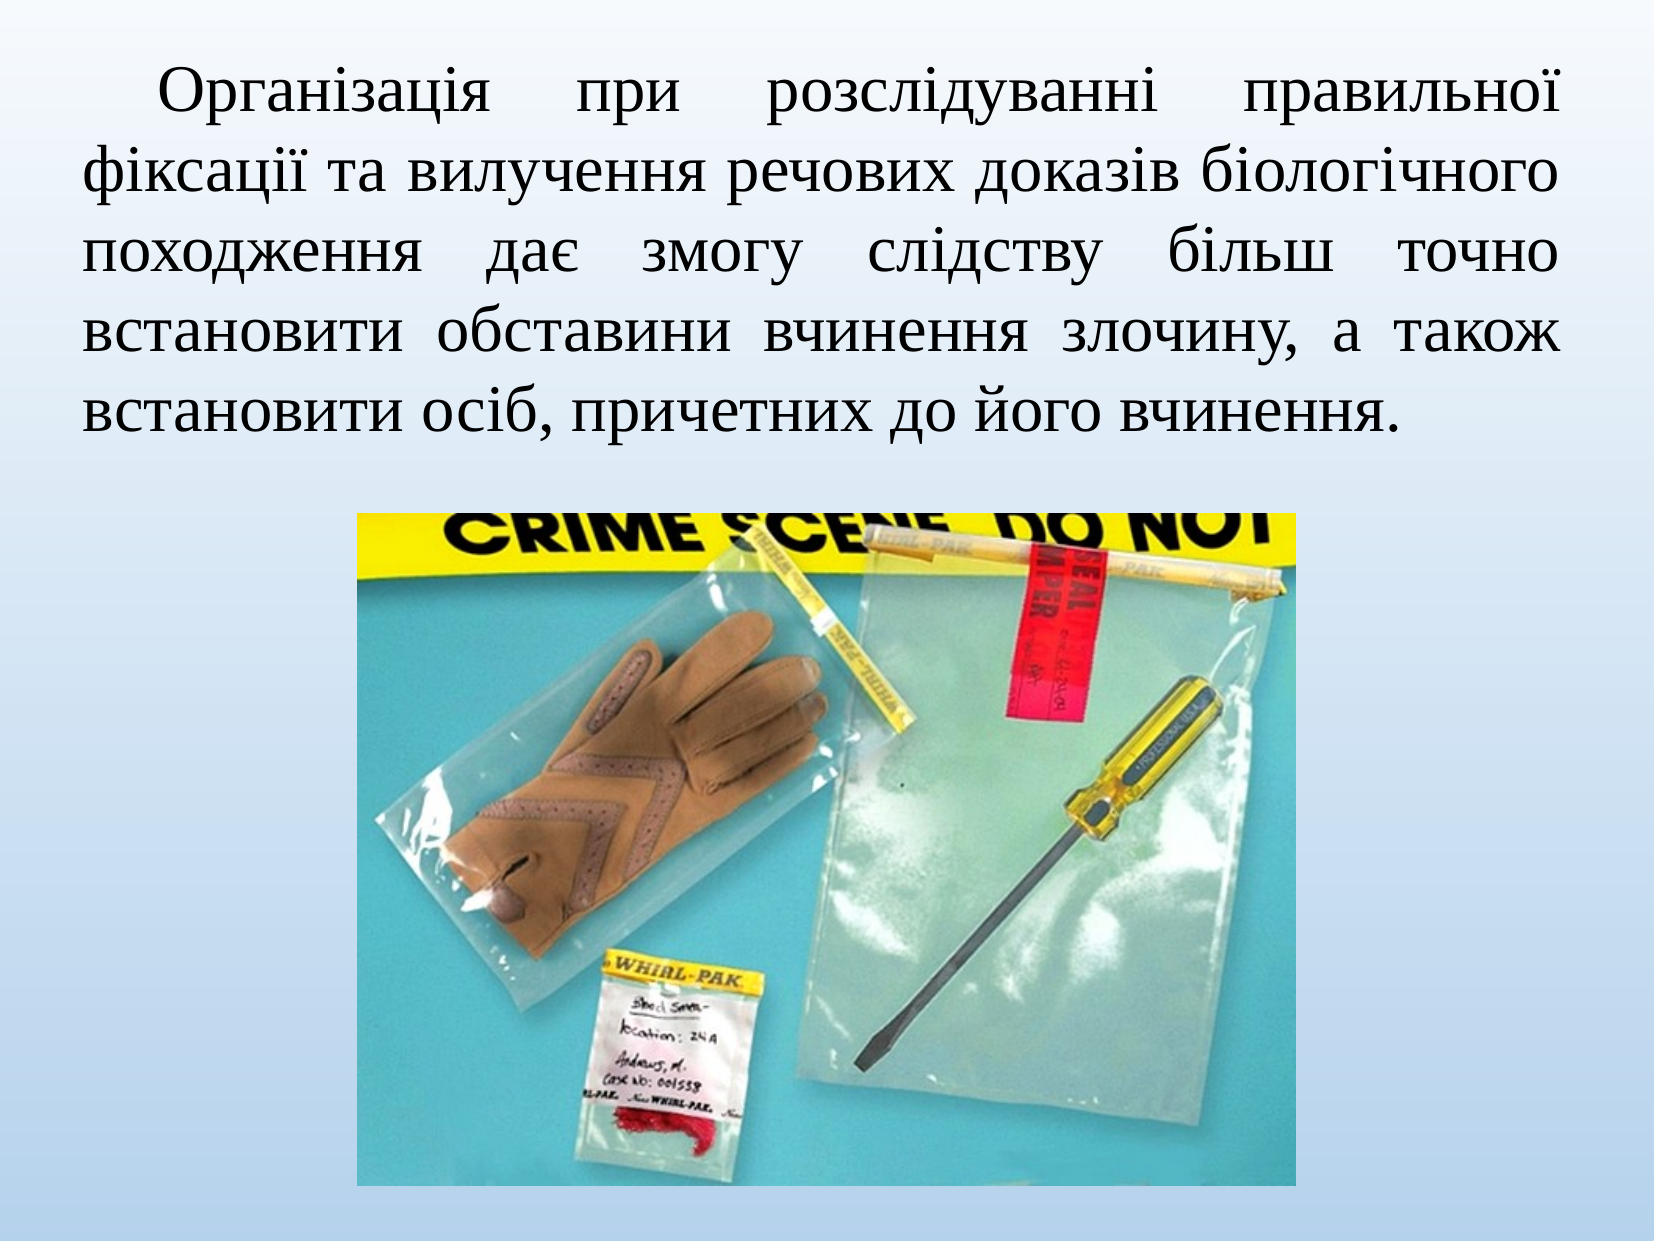

# Організація при розслідуванні правильної фіксації та вилучення речових доказів біологічного походження дає змогу слідству більш точно встановити обставини вчинення злочину, а також встановити осіб, причетних до його вчинення.